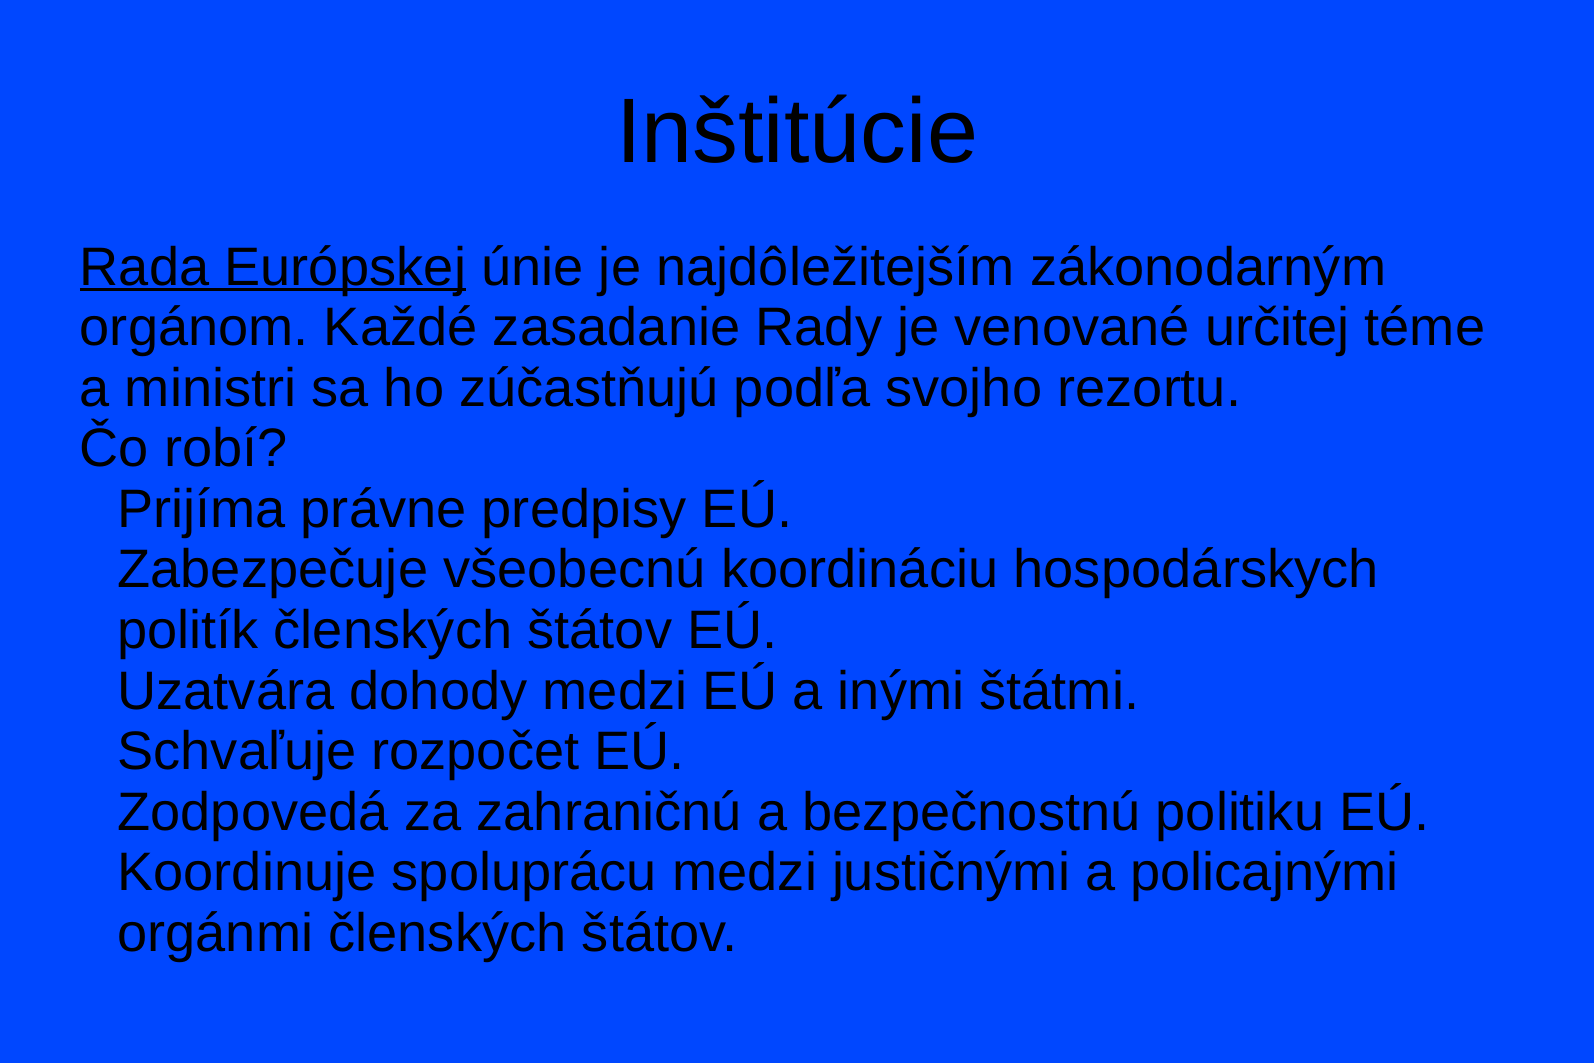

# Inštitúcie
Rada Európskej únie je najdôležitejším zákonodarným orgánom. Každé zasadanie Rady je venované určitej téme a ministri sa ho zúčastňujú podľa svojho rezortu.
Čo robí?
Prijíma právne predpisy EÚ.
Zabezpečuje všeobecnú koordináciu hospodárskych
politík členských štátov EÚ.
Uzatvára dohody medzi EÚ a inými štátmi.
Schvaľuje rozpočet EÚ.
Zodpovedá za zahraničnú a bezpečnostnú politiku EÚ.
Koordinuje spoluprácu medzi justičnými a policajnými
orgánmi členských štátov.